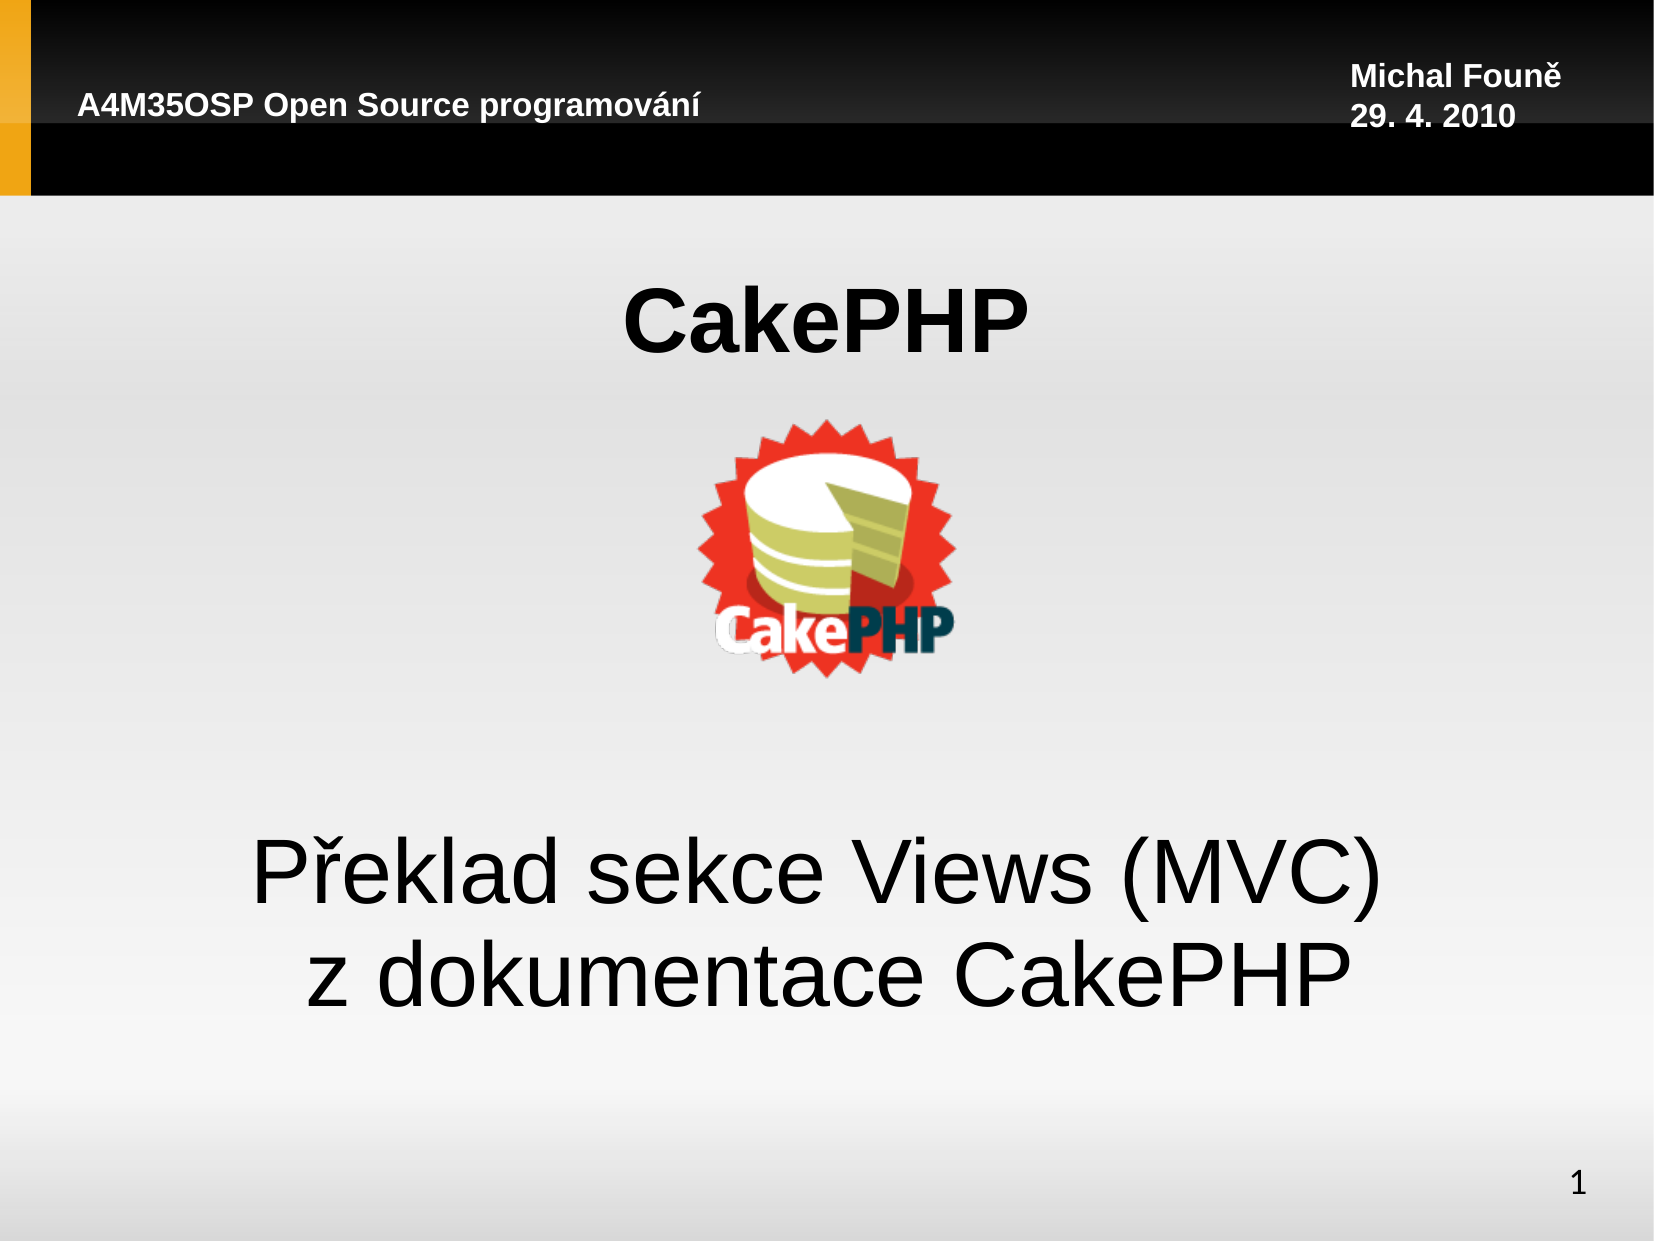

Michal Founě
29. 4. 2010
# A4M35OSP Open Source programování
CakePHP
Překlad sekce Views (MVC)
z dokumentace CakePHP
1